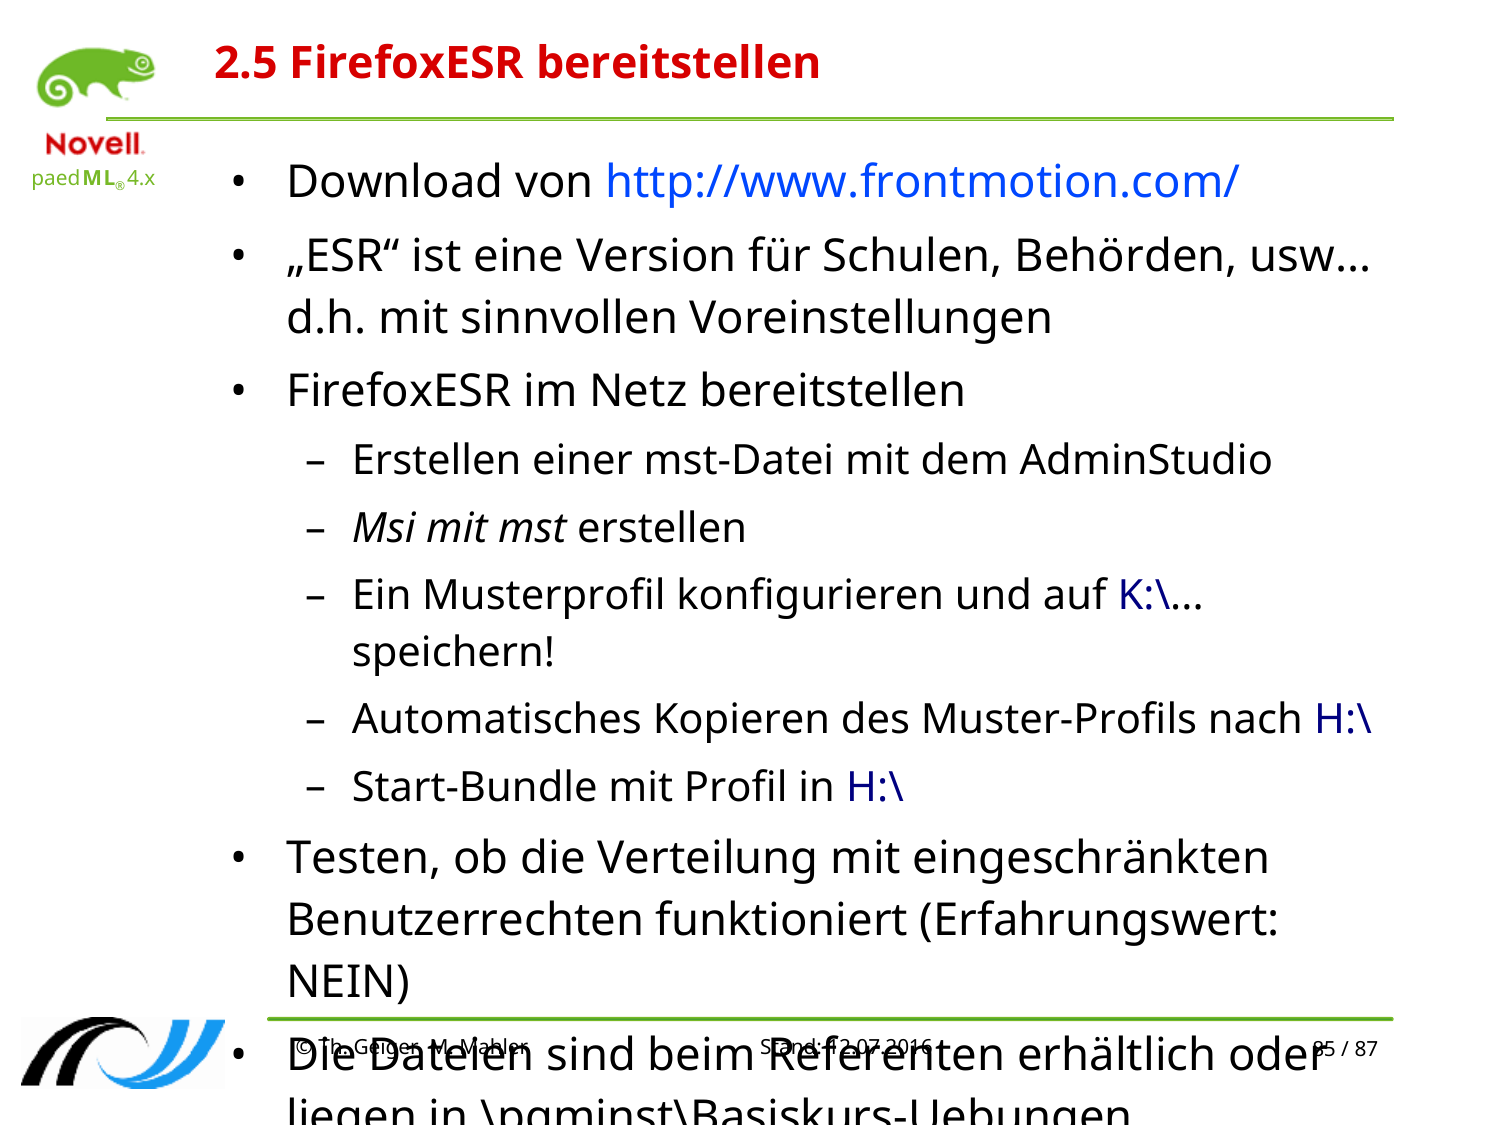

# 2.5 FirefoxESR bereitstellen
Download von http://www.frontmotion.com/
„ESR“ ist eine Version für Schulen, Behörden, usw...
d.h. mit sinnvollen Voreinstellungen
FirefoxESR im Netz bereitstellen
Erstellen einer mst-Datei mit dem AdminStudio
Msi mit mst erstellen
Ein Musterprofil konfigurieren und auf K:\... speichern!
Automatisches Kopieren des Muster-Profils nach H:\
Start-Bundle mit Profil in H:\
Testen, ob die Verteilung mit eingeschränkten Benutzerrechten funktioniert (Erfahrungswert: NEIN)
Die Dateien sind beim Referenten erhältlich oder liegen in \pgminst\Basiskurs-Uebungen
© Th. Geiger, M. Mahler
12.07.2016
85